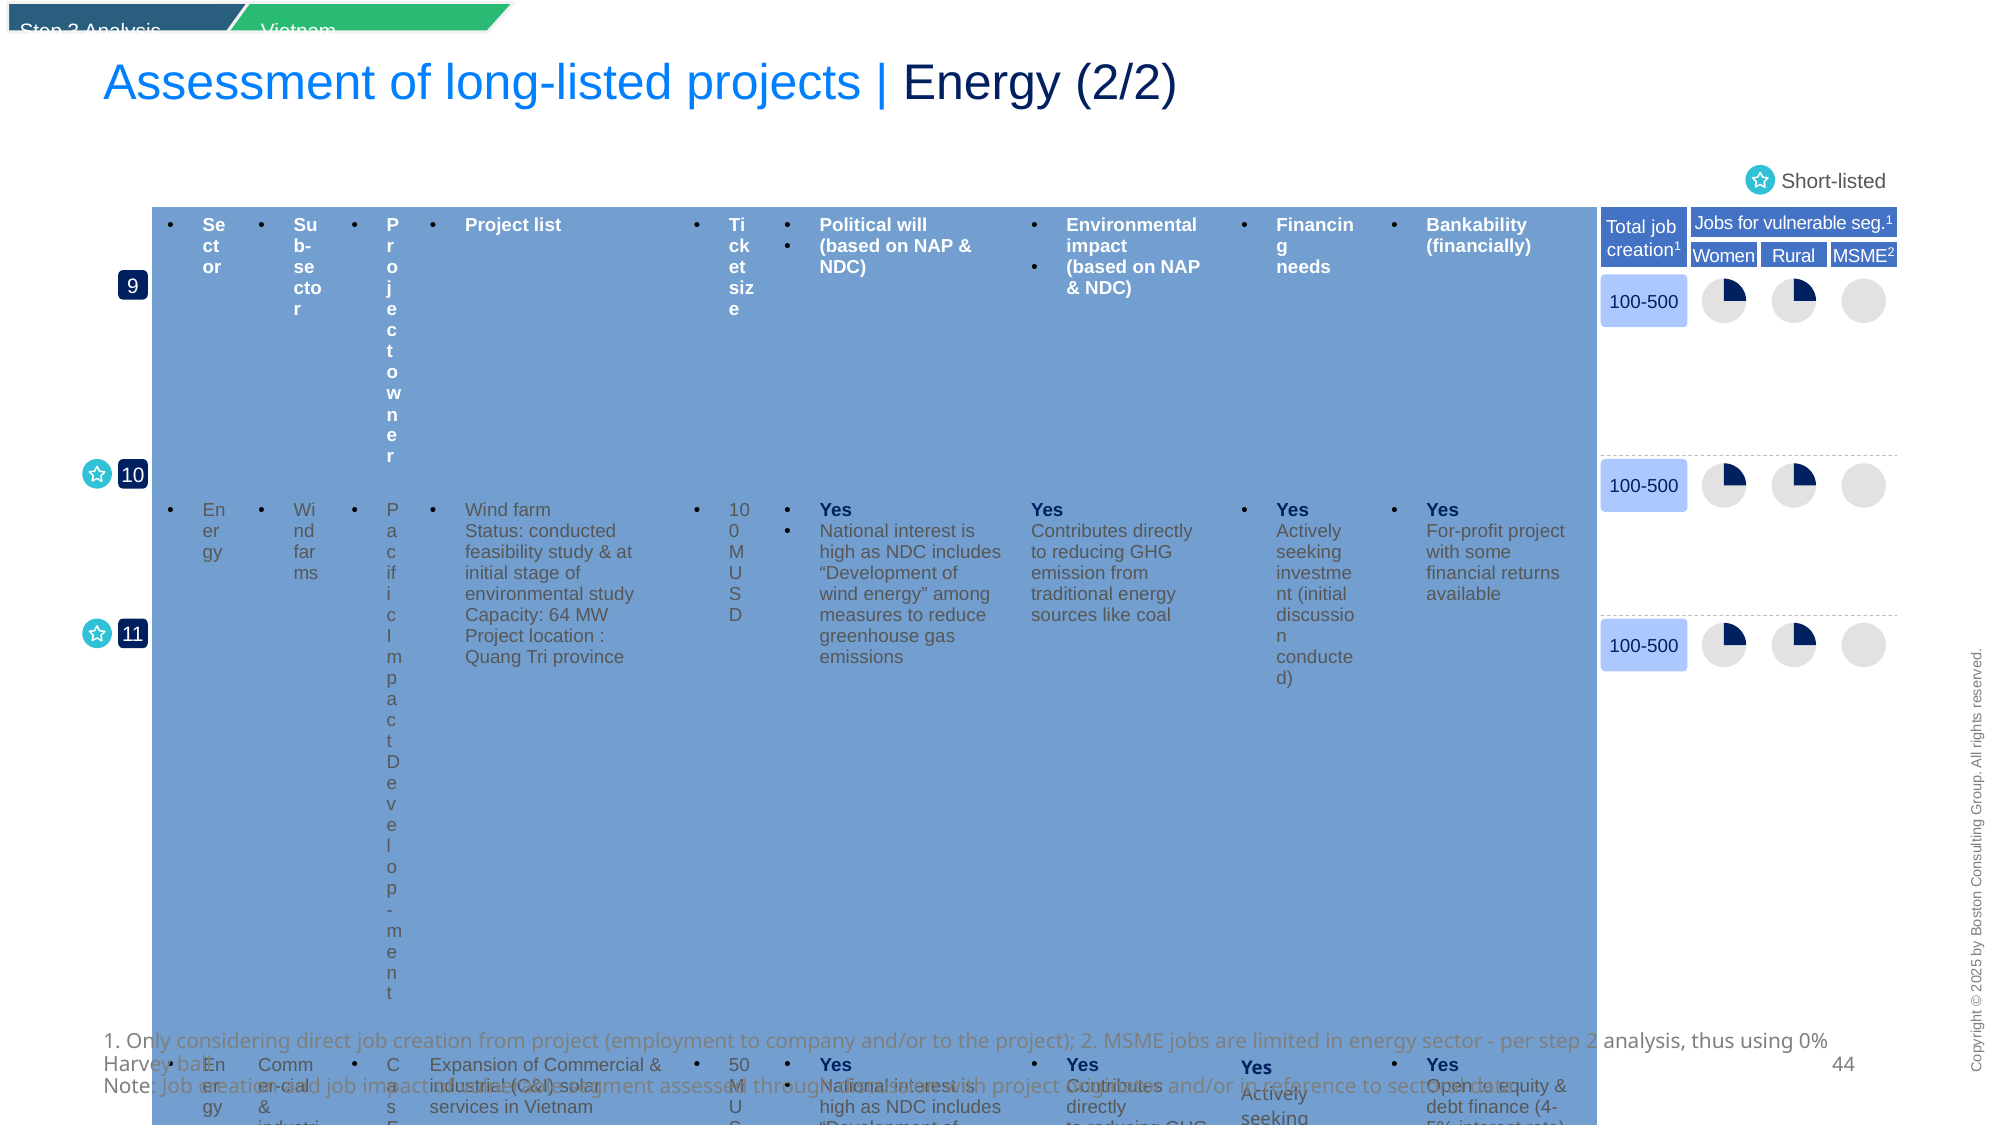

Step 3 Analysis
Vietnam
# Assessment of long-listed projects | Energy (2/2)
Short-listed
| Sector | Sub-sector | Project owner | Project list | Ticket size | Political will (based on NAP & NDC) | Environmental impact (based on NAP & NDC) | Financing needs | Bankability (financially) |
| --- | --- | --- | --- | --- | --- | --- | --- | --- |
| Energy | Wind farms | Pacific Impact Develop-ment | Wind farm Status: conducted feasibility study & at initial stage of environmental study Capacity: 64 MW Project location : Quang Tri province | 100M USD | Yes National interest is high as NDC includes “Development of wind energy” among measures to reduce greenhouse gas emissions | Yes Contributes directly to reducing GHG emission from traditional energy sources like coal | Yes Actively seeking investment (initial discussion conducted) | Yes For-profit project with some financial returns available |
| Energy | Commer-cial & industrial (C&I) solar | Cas Energy | Expansion of Commercial & industrial (C&I) solar services in Vietnam | 50M USD | Yes National interest is high as NDC includes “Development of solar energy” among measures to reduce greenhouse gas emissions | Yes Contributes directly to reducing GHG emission from traditional energy sources like coal | Yes Actively seeking investment (initial discussion conducted) | Yes Open to equity & debt finance (4-5% interest rate) |
| Energy | Residen- tial solar | Cas Energy | Expansion of urban Rooftop solar installation services | 50M USD | Yes National interest is high as NDC includes “Development of solar energy” among measures to reduce greenhouse gas emissions | Yes Contributes directly to reducing GHG emission from traditional energy sources like coal | Yes Actively seeking investment (initial discussion conducted) | Yes Open to equity & debt finance (4-5% interest rate) |
Total job
creation1
Jobs for vulnerable seg.1
Women
Rural
MSME2
9
100-500
10
100-500
11
100-500
1. Only considering direct job creation from project (employment to company and/or to the project); 2. MSME jobs are limited in energy sector - per step 2 analysis, thus using 0% Harvey ball
Note: Job creation and job impact of vulnerable segment assessed through discussion with project originator and/or in reference to sectoral data